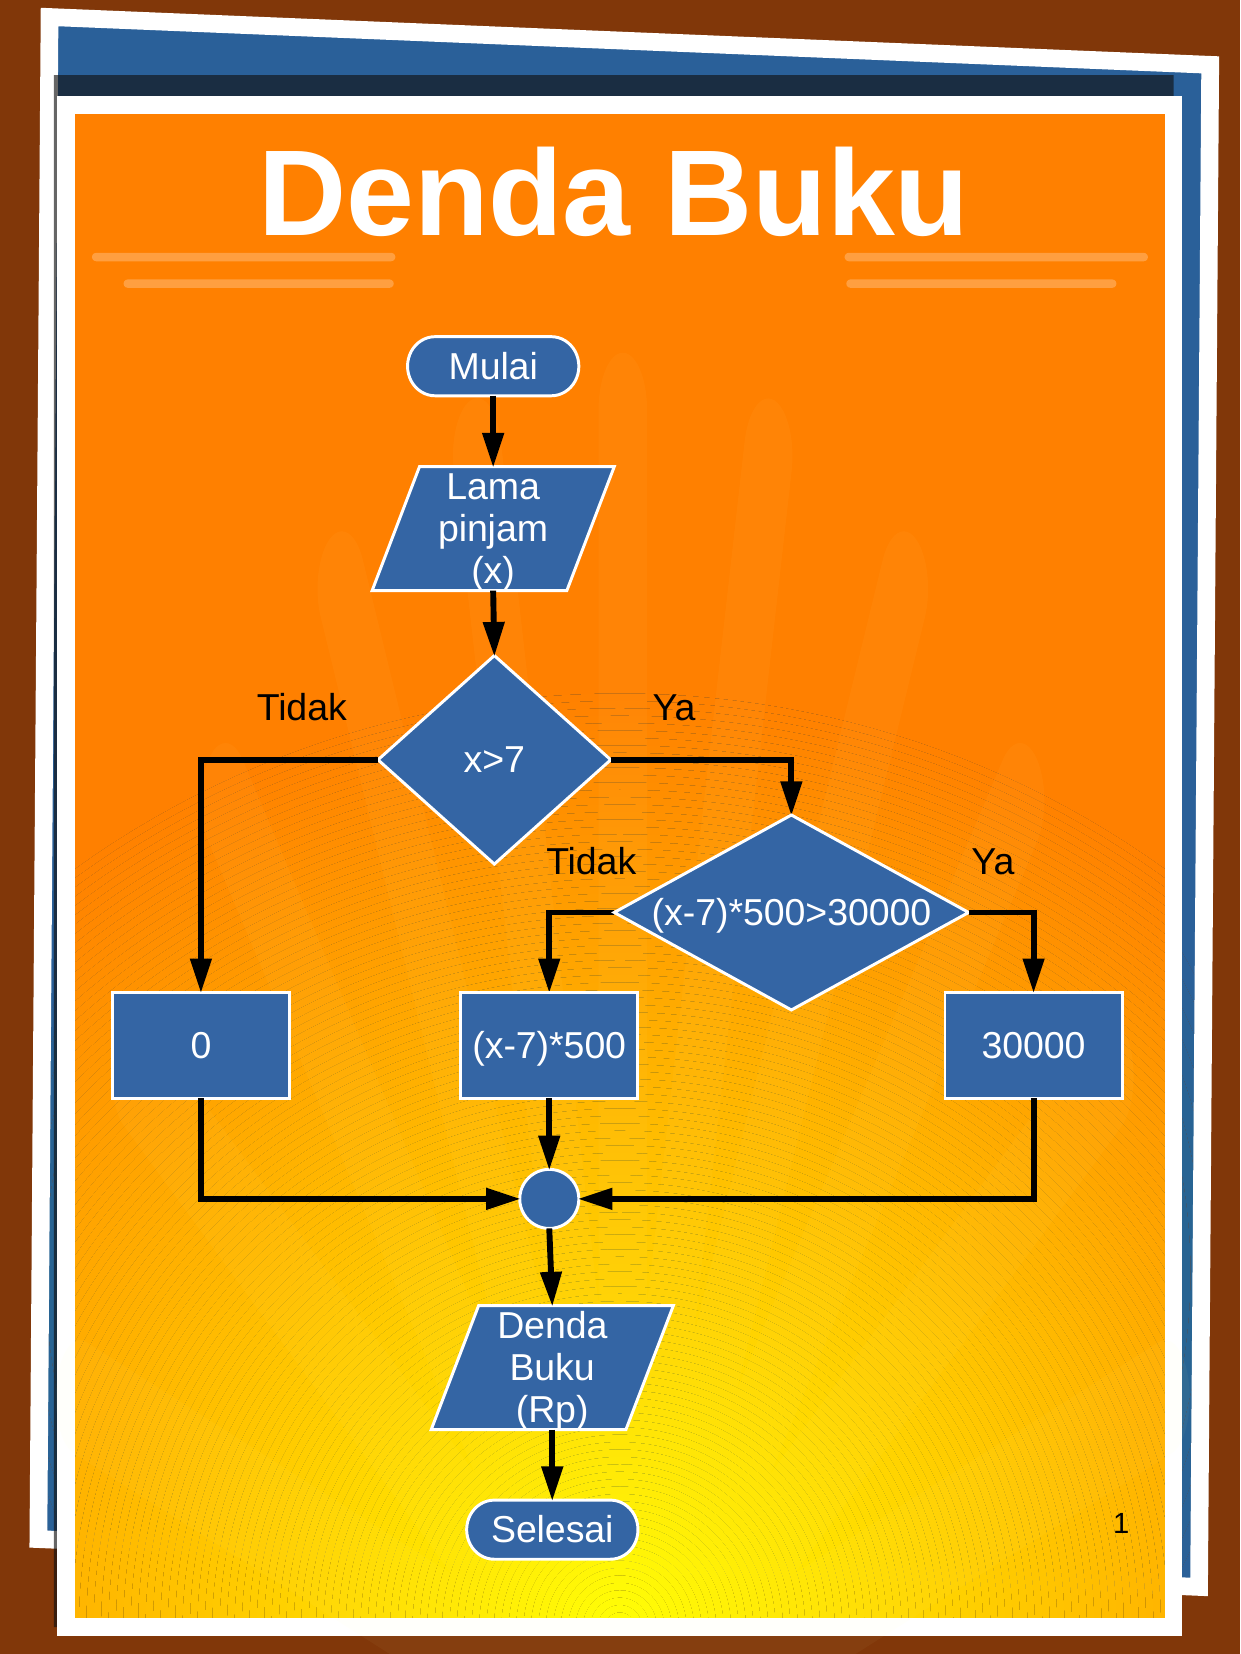

# Denda Buku
Mulai
Lama
pinjam
(x)
x>7
Tidak
Ya
(x-7)*500>30000
Tidak
Ya
0
(x-7)*500
30000
Denda
Buku
(Rp)
Selesai
1